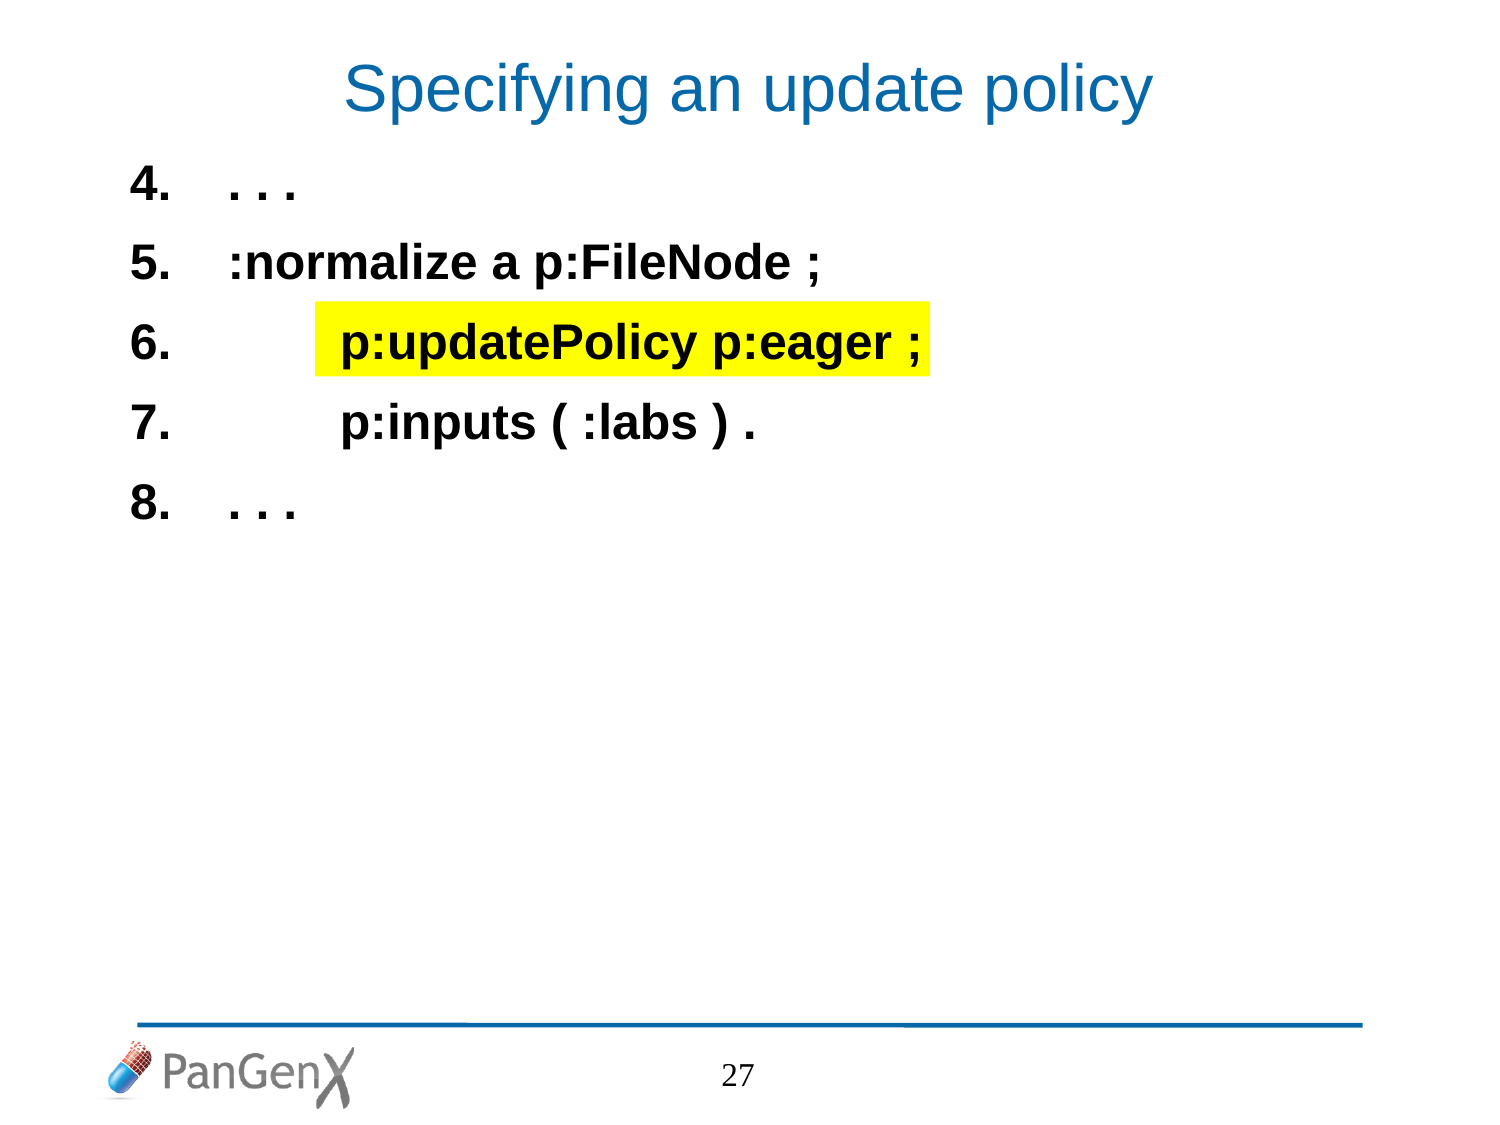

# Specifying an update policy
 . . .
 :normalize a p:FileNode ;
 p:updatePolicy p:eager ;
 p:inputs ( :labs ) .
 . . .
27